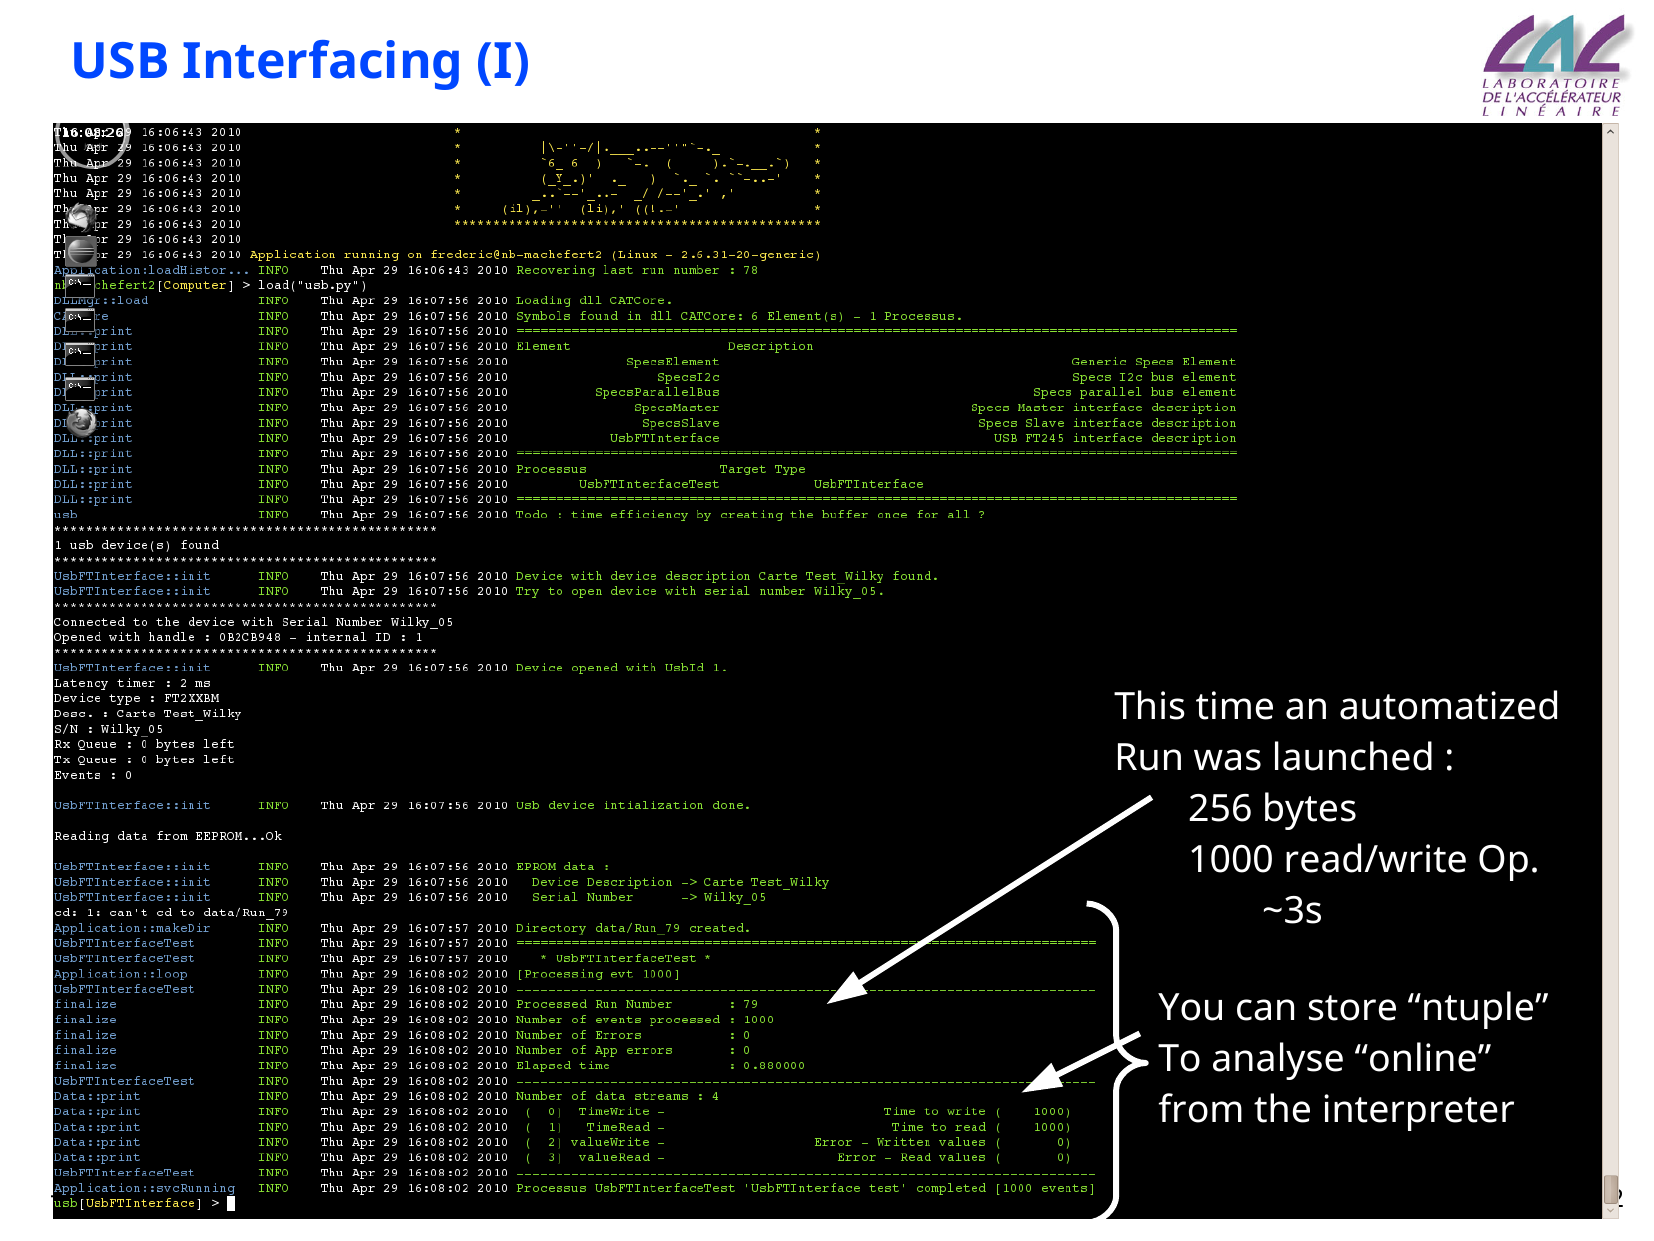

# USB Interfacing (I)
This time an automatized
Run was launched :
	256 bytes
	1000 read/write Op.
		~3s
You can store “ntuple”
To analyse “online”
from the interpreter
Calorimeter : Commissioning Meeting